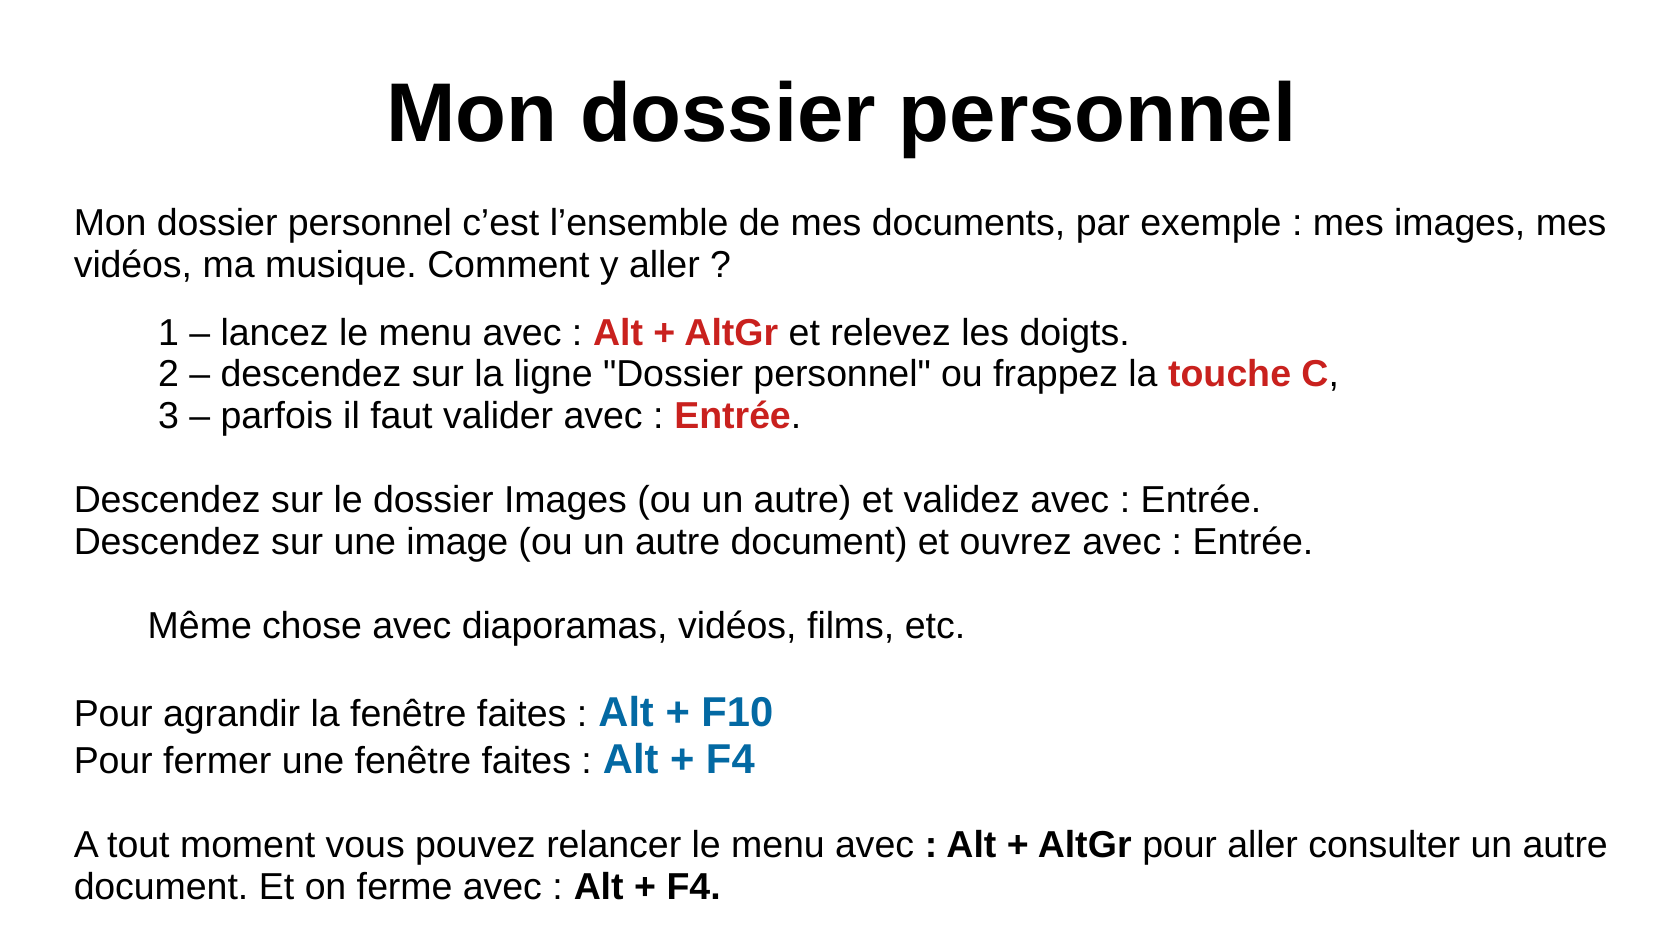

Mon dossier personnel
Mon dossier personnel c’est l’ensemble de mes documents, par exemple : mes images, mes vidéos, ma musique. Comment y aller ?
	 1 – lancez le menu avec : Alt + AltGr et relevez les doigts.
 	 2 – descendez sur la ligne "Dossier personnel" ou frappez la touche C,
 	 3 – parfois il faut valider avec : Entrée.
Descendez sur le dossier Images (ou un autre) et validez avec : Entrée.
Descendez sur une image (ou un autre document) et ouvrez avec : Entrée.
	Même chose avec diaporamas, vidéos, films, etc.
Pour agrandir la fenêtre faites : Alt + F10
Pour fermer une fenêtre faites : Alt + F4
A tout moment vous pouvez relancer le menu avec : Alt + AltGr pour aller consulter un autre document. Et on ferme avec : Alt + F4.